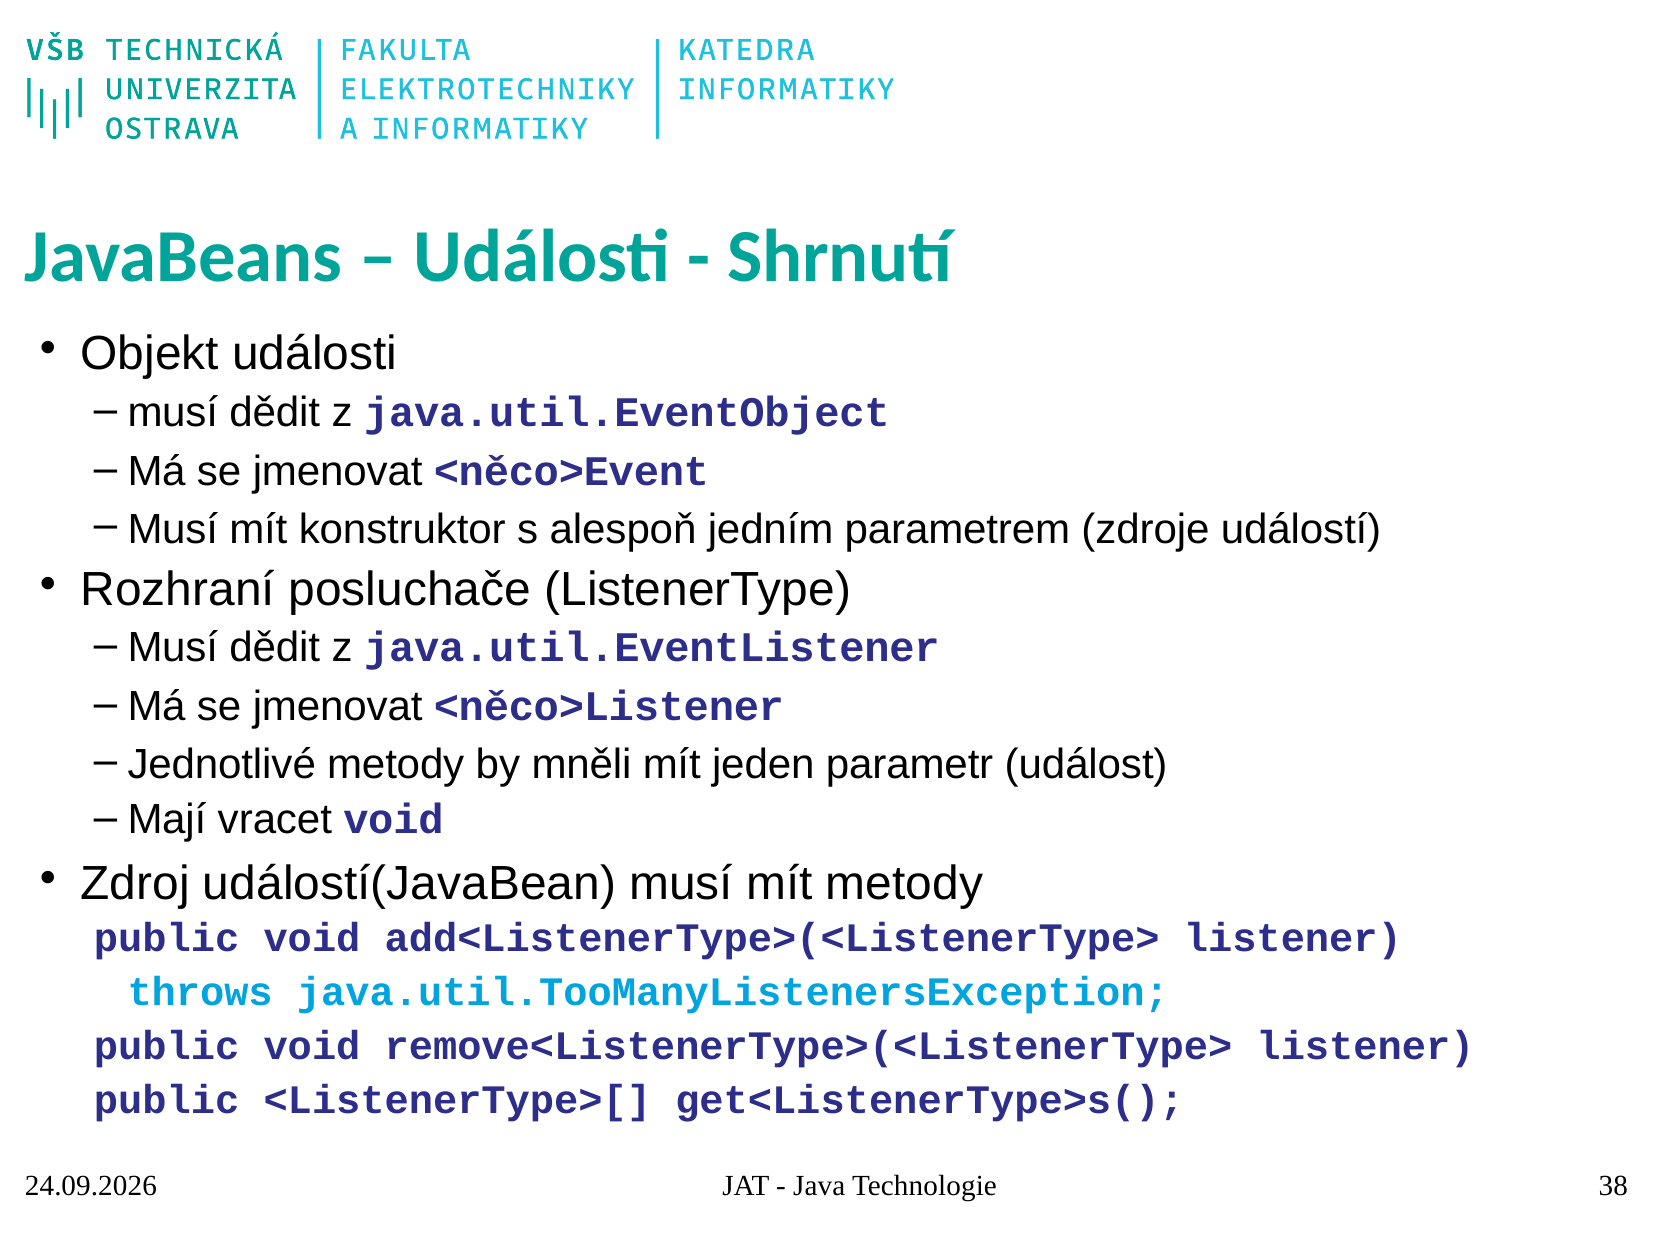

JavaBeans – Události - Shrnutí
# Objekt události
musí dědit z java.util.EventObject
Má se jmenovat <něco>Event
Musí mít konstruktor s alespoň jedním parametrem (zdroje událostí)
Rozhraní posluchače (ListenerType)
Musí dědit z java.util.EventListener
Má se jmenovat <něco>Listener
Jednotlivé metody by mněli mít jeden parametr (událost)
Mají vracet void
Zdroj událostí(JavaBean) musí mít metody
public void add<ListenerType>(<ListenerType> listener)
			throws java.util.TooManyListenersException;
public void remove<ListenerType>(<ListenerType> listener)
public <ListenerType>[] get<ListenerType>s();
JAT - Java Technologie
38